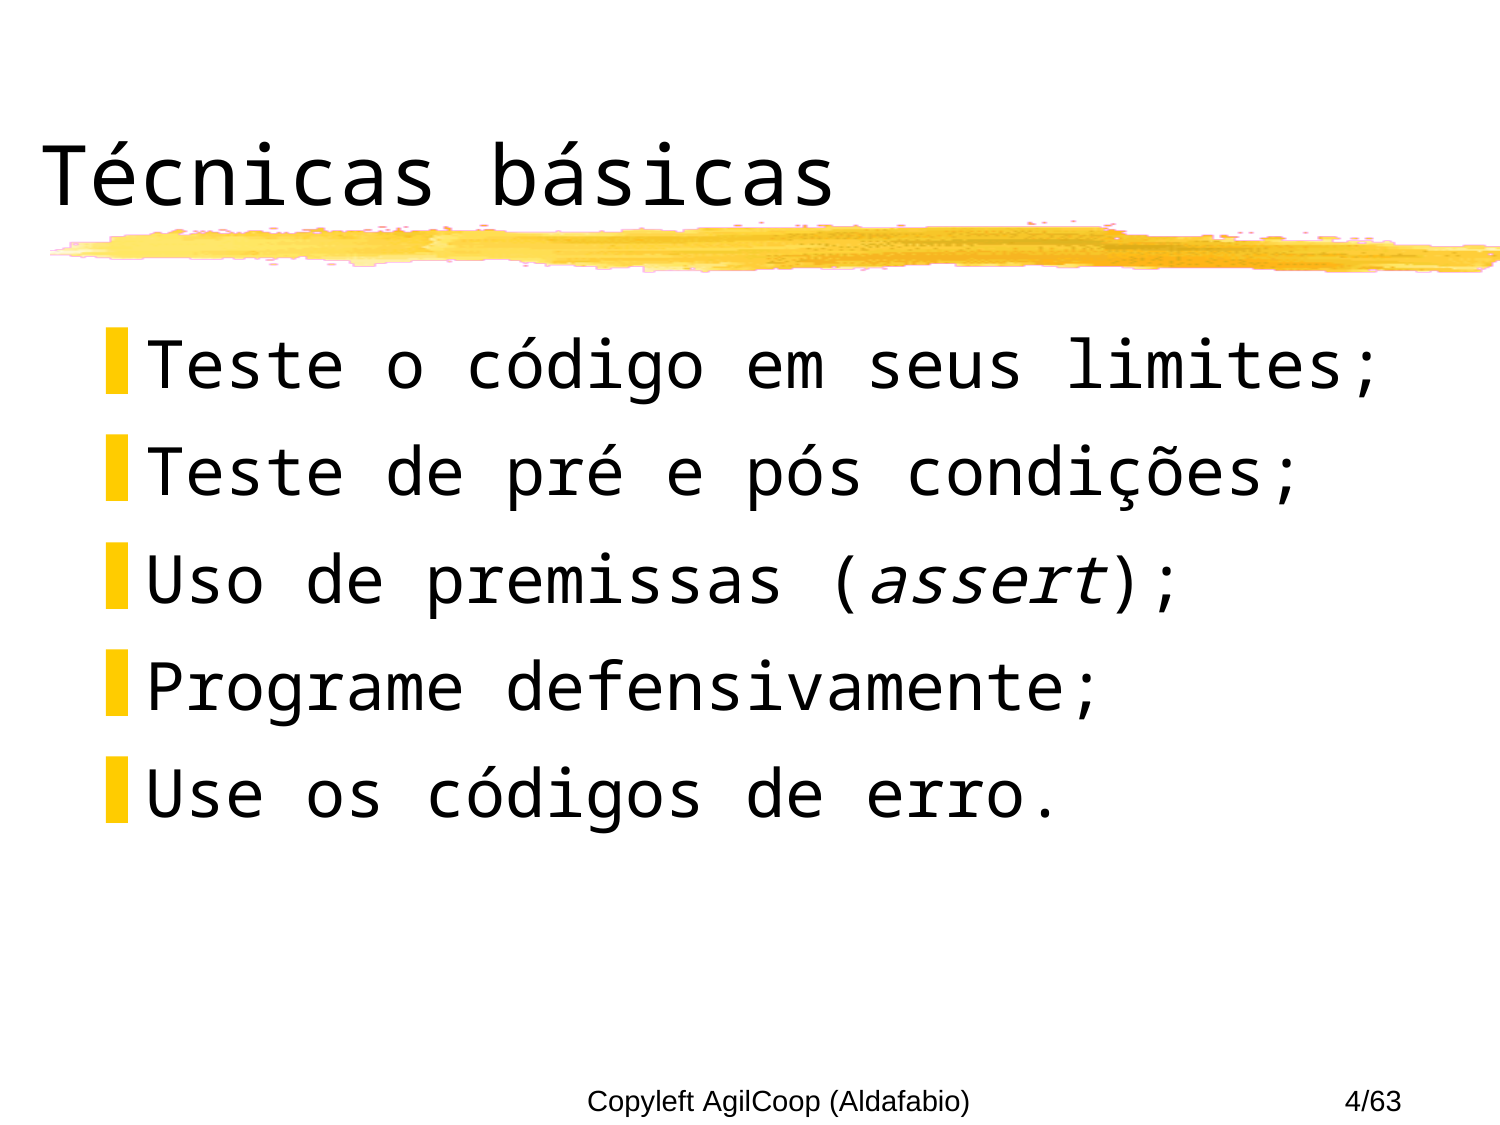

# Técnicas básicas
Teste o código em seus limites;
Teste de pré e pós condições;
Uso de premissas (assert);
Programe defensivamente;
Use os códigos de erro.
4